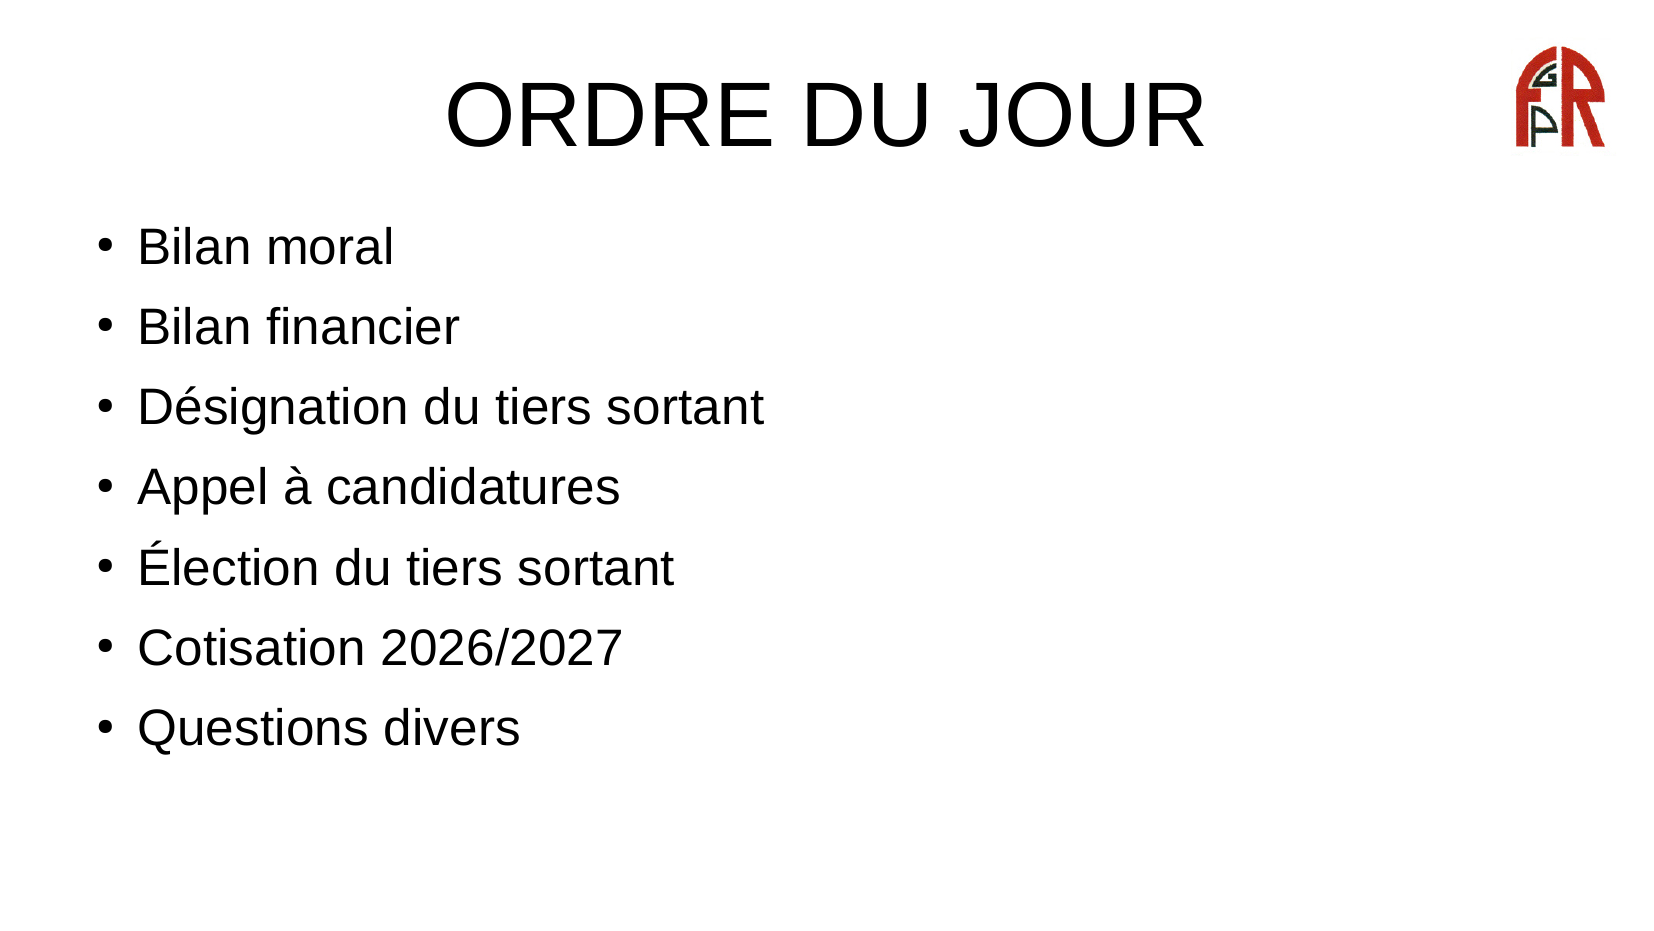

# ORDRE DU JOUR
Bilan moral
Bilan financier
Désignation du tiers sortant
Appel à candidatures
Élection du tiers sortant
Cotisation 2026/2027
Questions divers